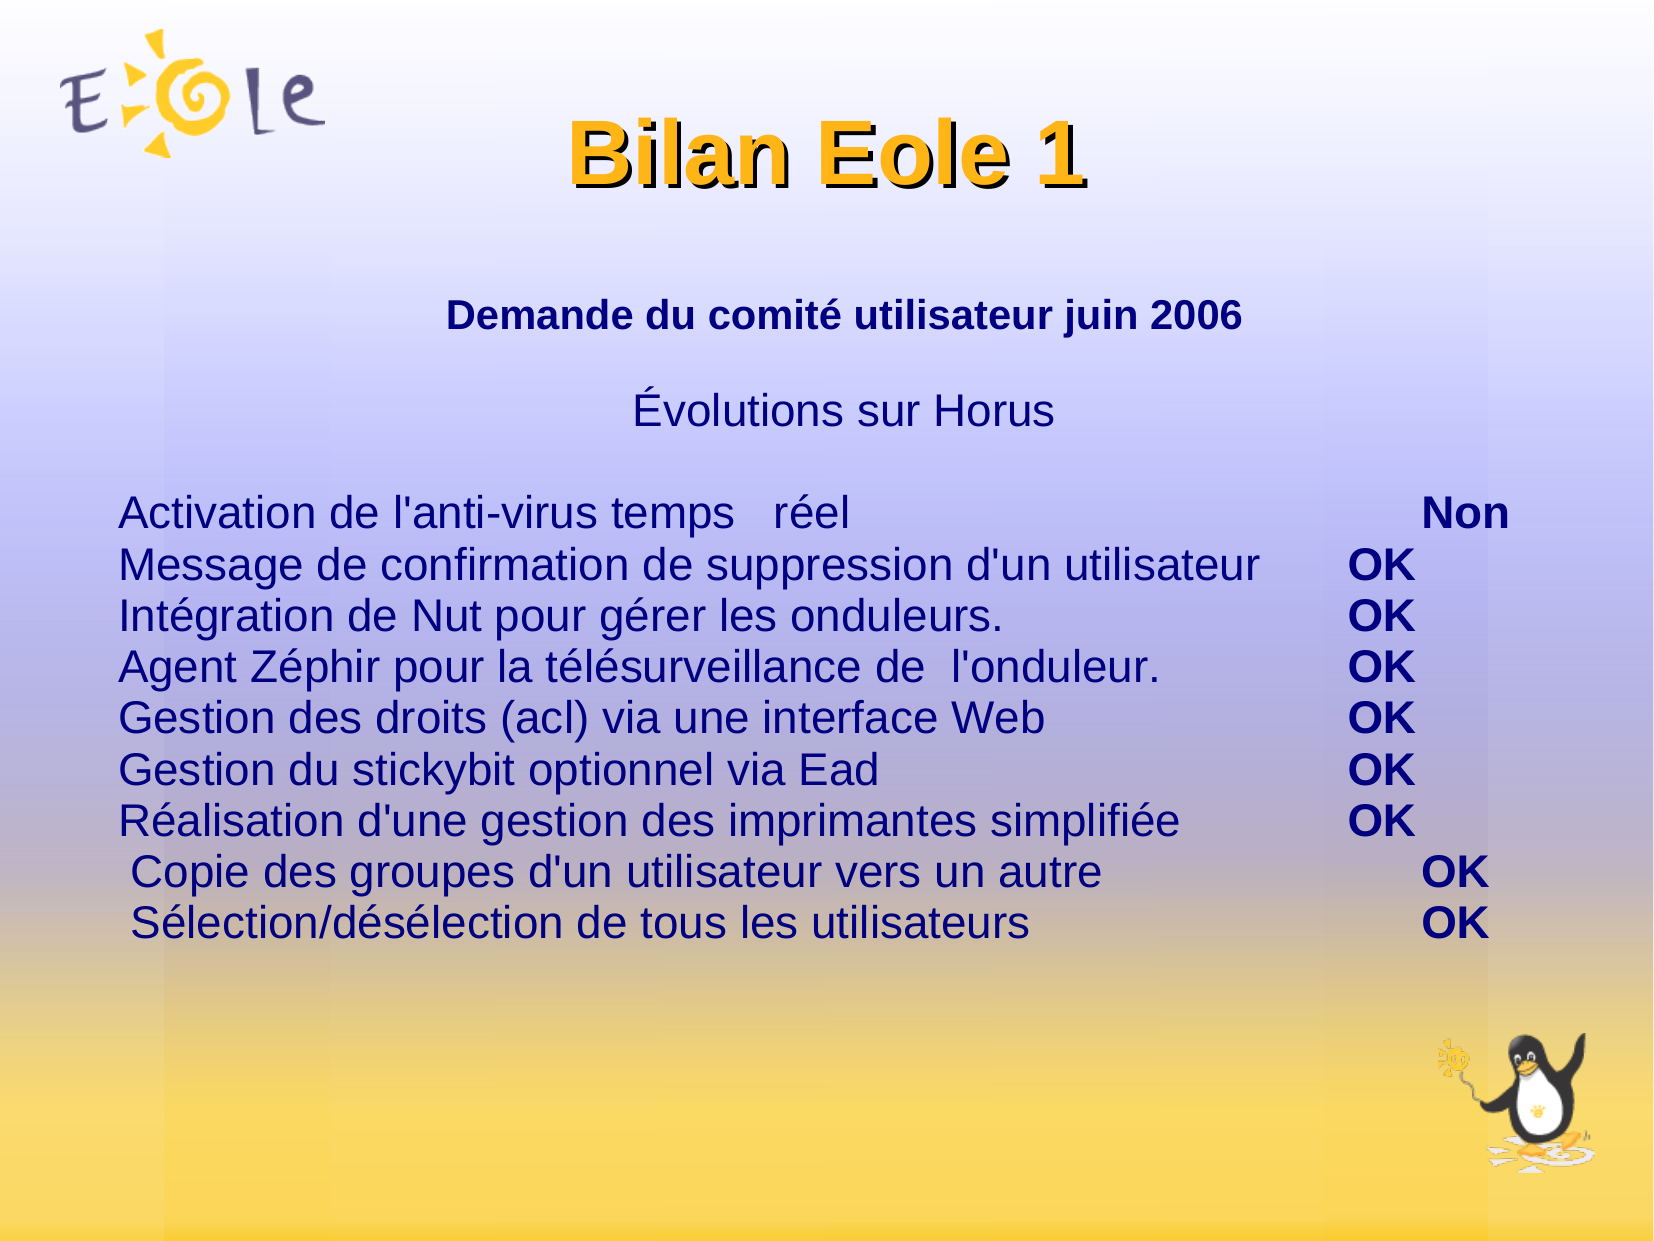

# Bilan Eole 1
Demande du comité utilisateur juin 2006
 Évolutions sur Horus
Activation de l'anti-virus temps réel 					 	 Non
Message de confirmation de suppression d'un utilisateur  	 OK
Intégration de Nut pour gérer les onduleurs. 	 OK
Agent Zéphir pour la télésurveillance de  l'onduleur. 	 OK
Gestion des droits (acl) via une interface Web  		 OK
Gestion du stickybit optionnel via Ead  	 OK
Réalisation d'une gestion des imprimantes simplifiée 	 OK
 Copie des groupes d'un utilisateur vers un autre 		 OK
 Sélection/désélection de tous les utilisateurs 		 OK